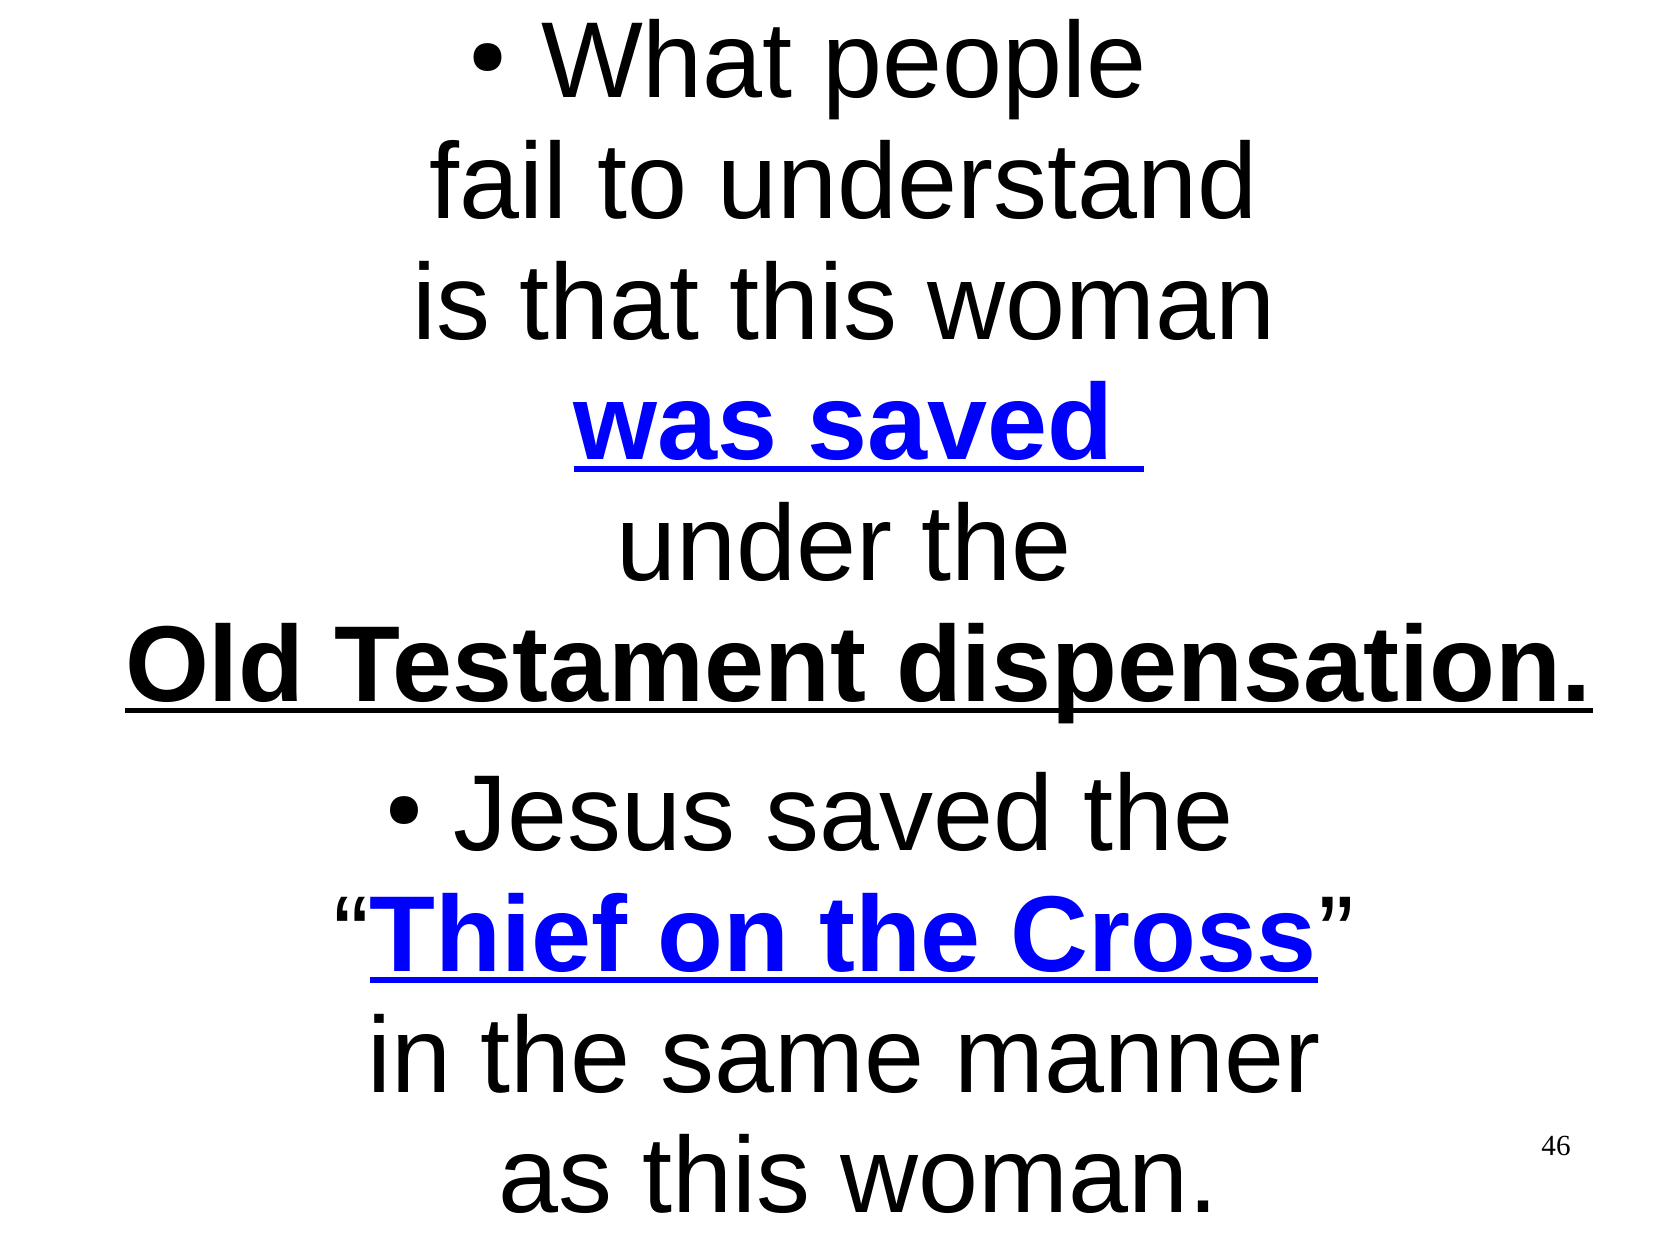

# What people fail to understand is that this woman was saved under the Old Testament dispensation.
Jesus saved the
“Thief on the Cross”
in the same manner
as this woman.
46